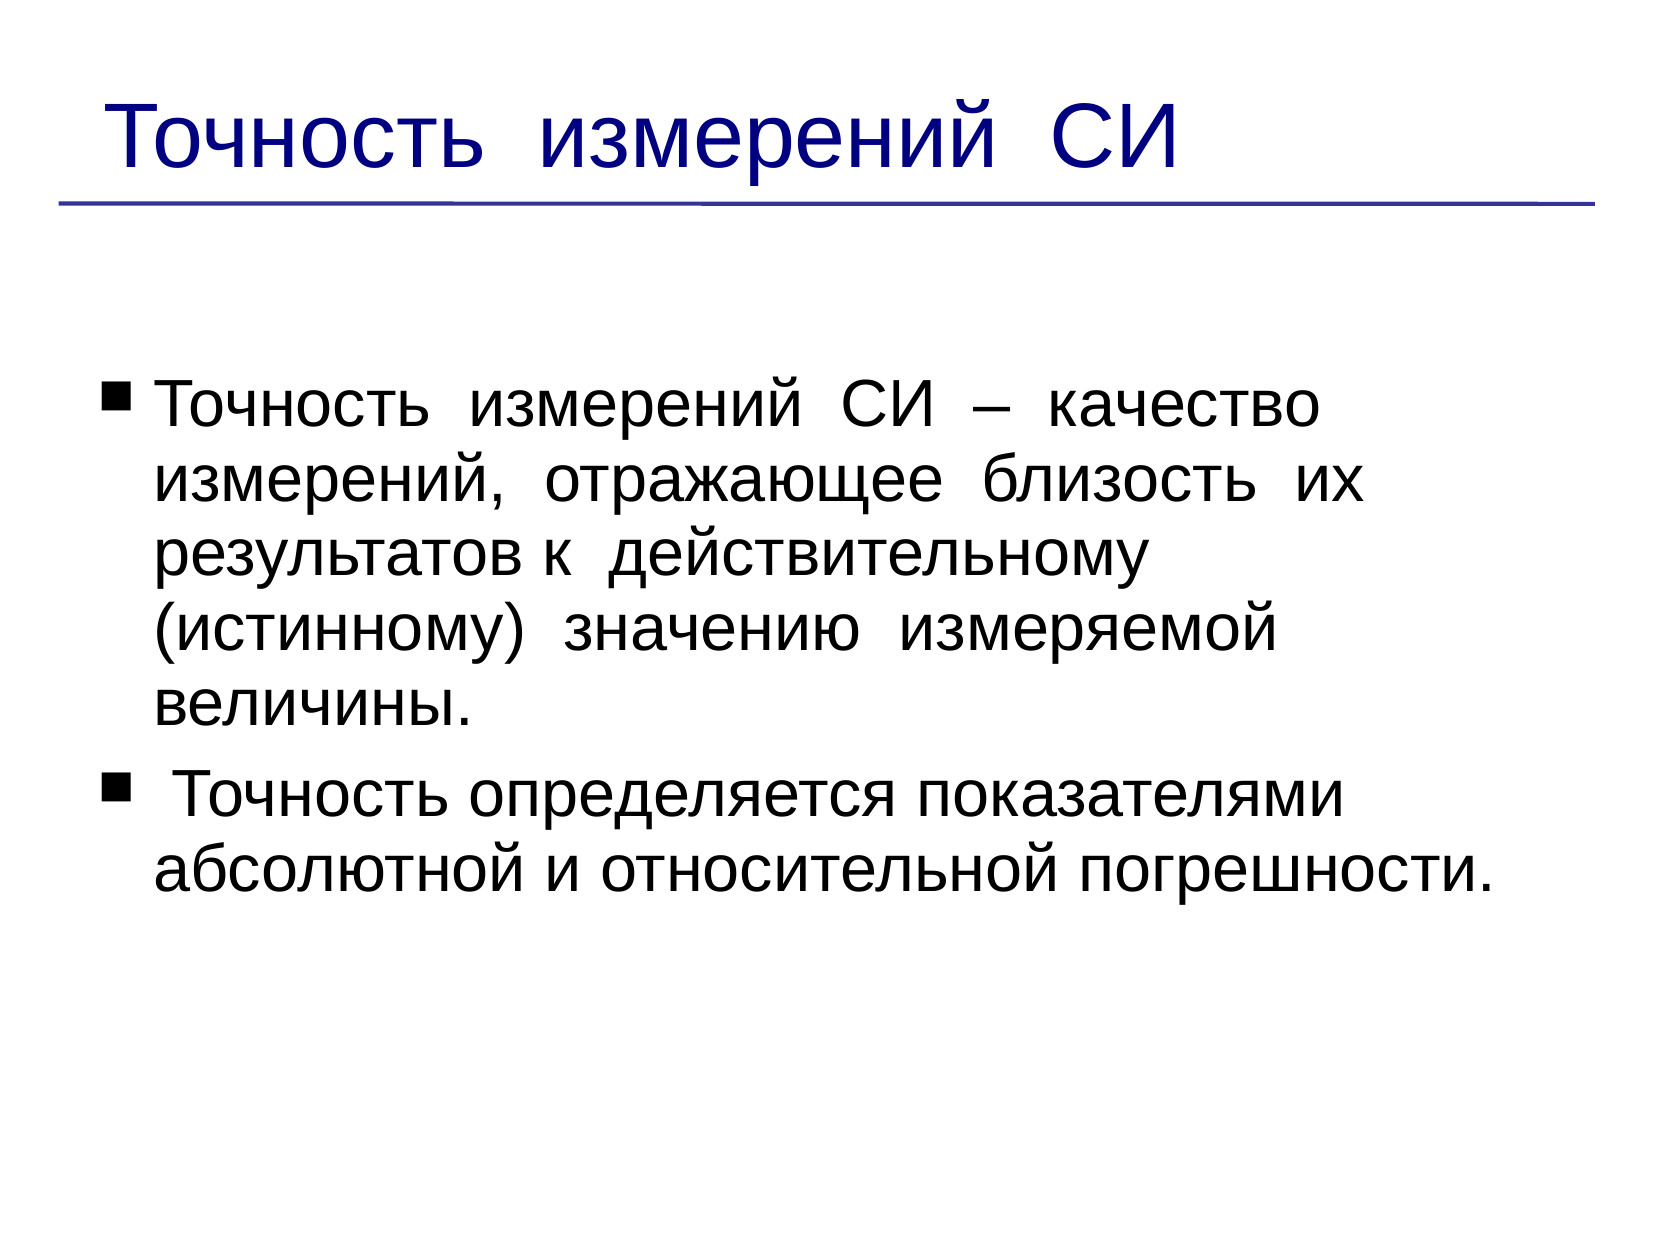

# Точность измерений СИ
Точность измерений СИ – качество измерений, отражающее близость их результатов к действительному (истинному) значению измеряемой величины.
 Точность определяется показателями абсолютной и относительной погрешности.